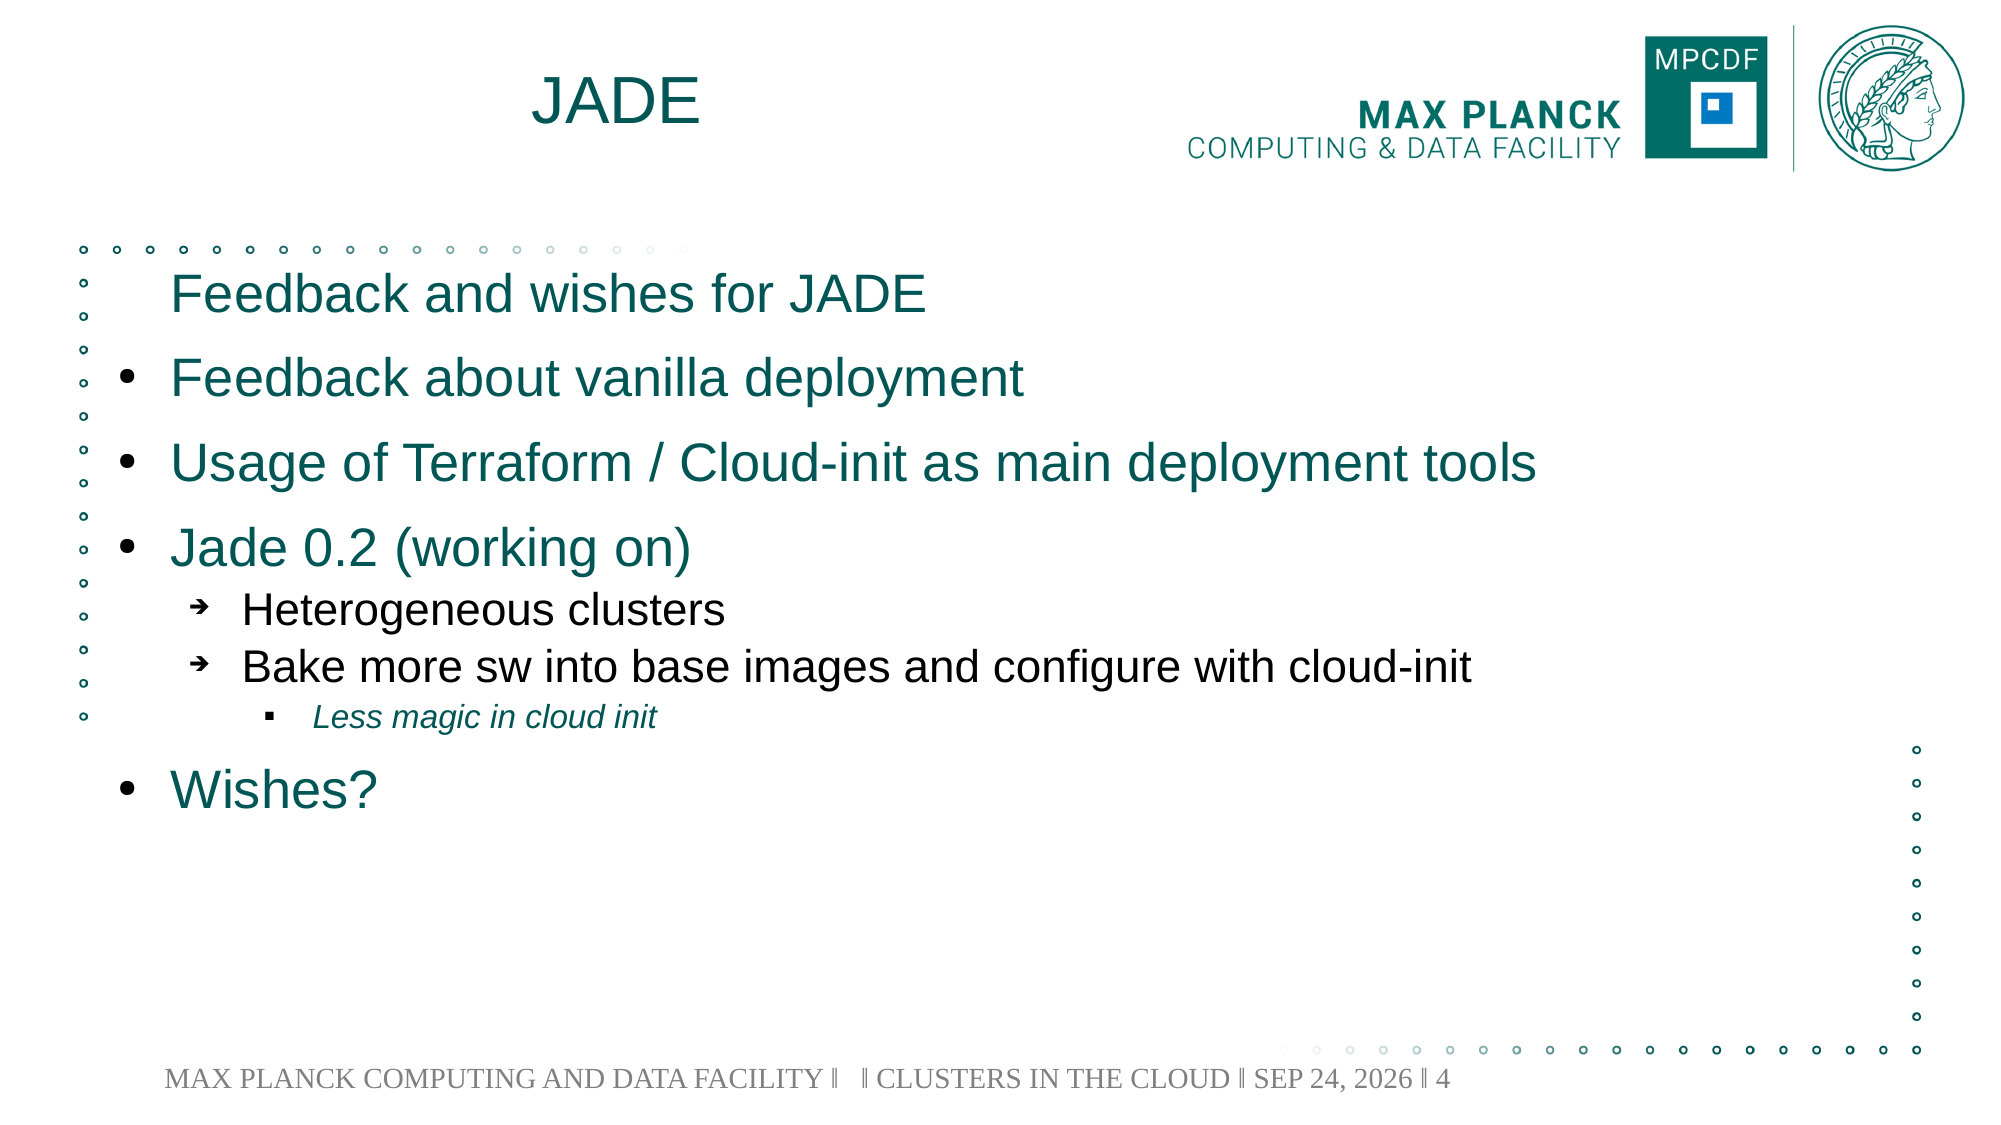

# Jade
Feedback and wishes for JADE
Feedback about vanilla deployment
Usage of Terraform / Cloud-init as main deployment tools
Jade 0.2 (working on)
Heterogeneous clusters
Bake more sw into base images and configure with cloud-init
Less magic in cloud init
Wishes?
Clusters in the Cloud